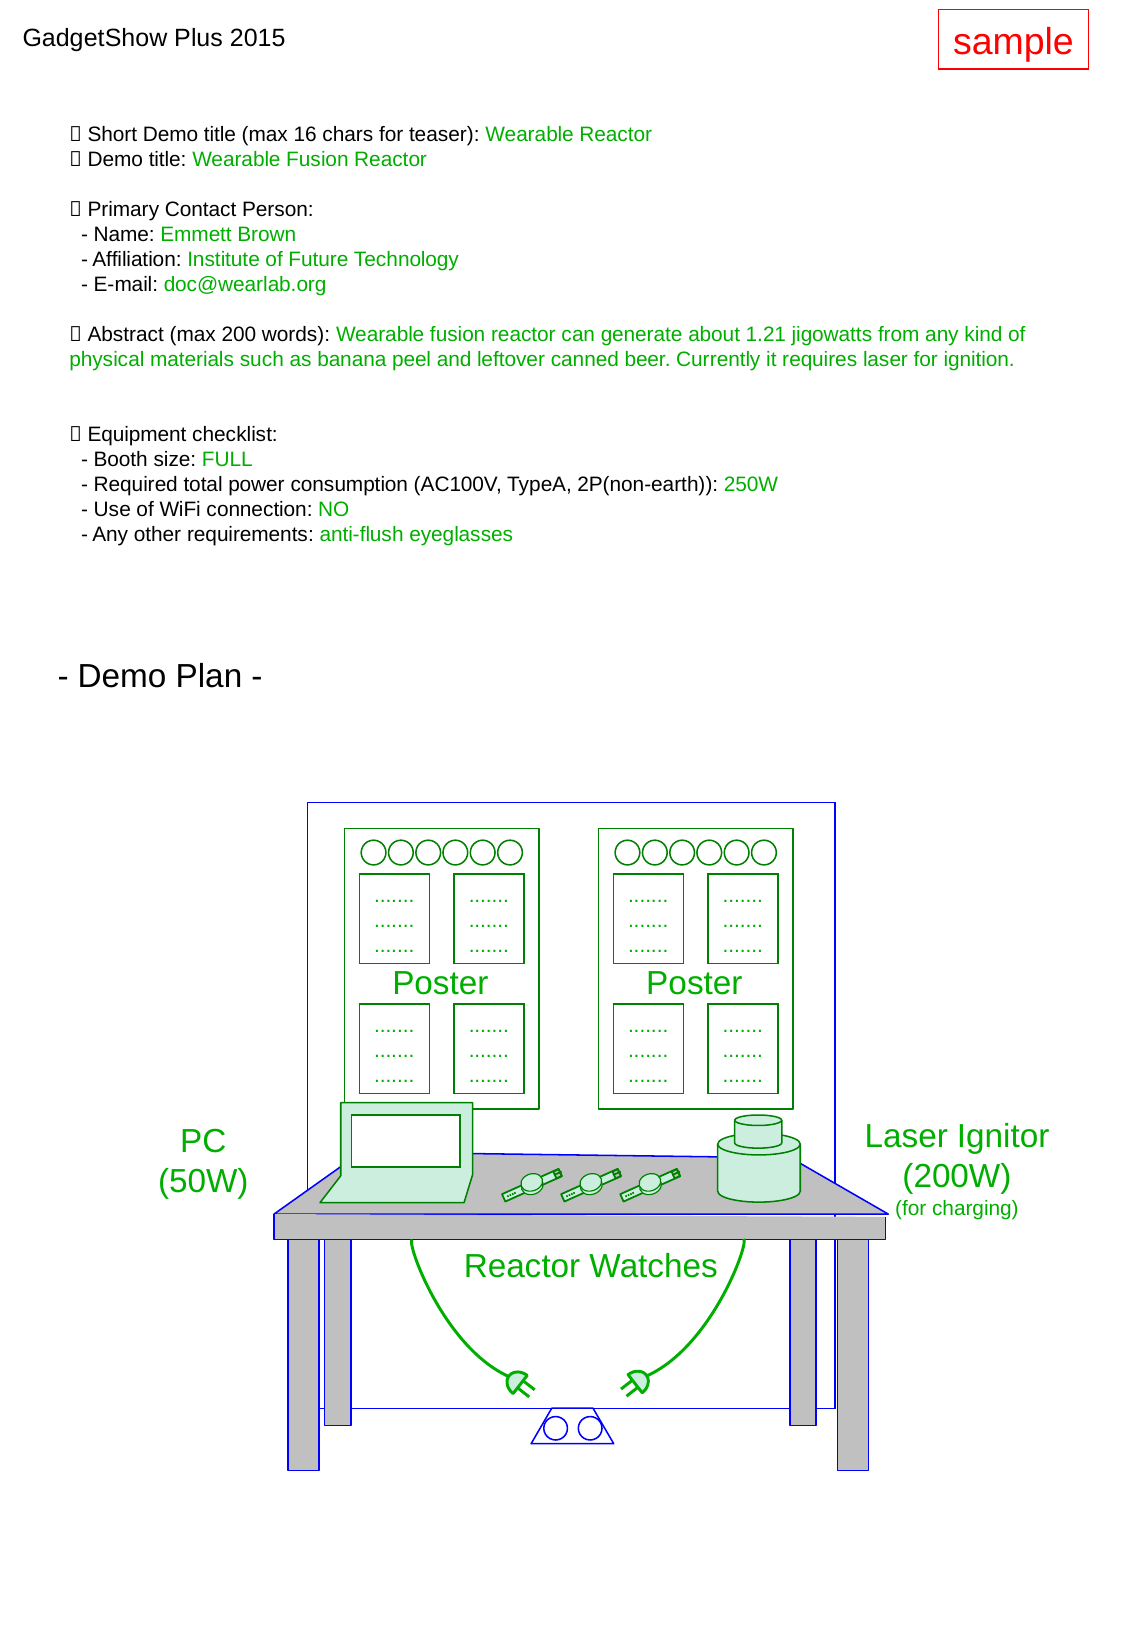

sample
GadgetShow Plus 2015
 Short Demo title (max 16 chars for teaser): Wearable Reactor
 Demo title: Wearable Fusion Reactor
 Primary Contact Person:
 - Name: Emmett Brown
 - Affiliation: Institute of Future Technology
 - E-mail: doc@wearlab.org
 Abstract (max 200 words): Wearable fusion reactor can generate about 1.21 jigowatts from any kind of physical materials such as banana peel and leftover canned beer. Currently it requires laser for ignition.
 Equipment checklist:
 - Booth size: FULL
 - Required total power consumption (AC100V, TypeA, 2P(non-earth)): 250W
 - Use of WiFi connection: NO
 - Any other requirements: anti-flush eyeglasses
- Demo Plan -
.......
.......
.......
.......
.......
.......
.......
.......
.......
.......
.......
.......
Poster
Poster
.......
.......
.......
.......
.......
.......
.......
.......
.......
.......
.......
.......
Laser Ignitor
(200W)
(for charging)
PC
(50W)
Reactor Watches